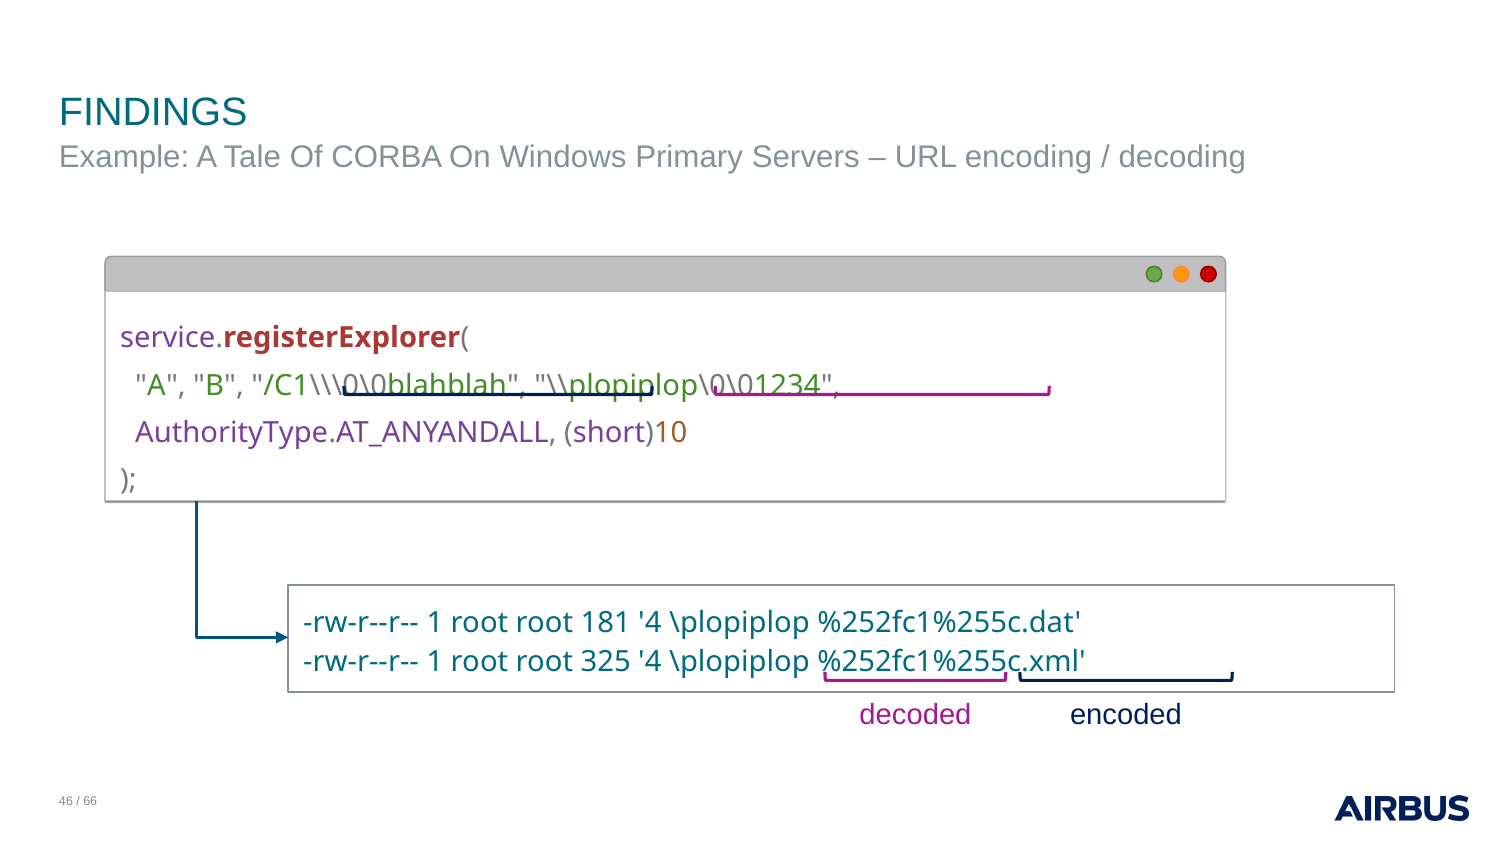

# FINDINGS Example: A Tale Of CORBA On Windows Primary Servers – URL encoding / decoding
service.registerExplorer(
 "A", "B", "/C1\\\0\0blahblah", "\\plopiplop\0\01234",
 AuthorityType.AT_ANYANDALL, (short)10
);
-rw-r--r-- 1 root root 181 '4 \plopiplop %252fc1%255c.dat'
-rw-r--r-- 1 root root 325 '4 \plopiplop %252fc1%255c.xml'
decoded
encoded